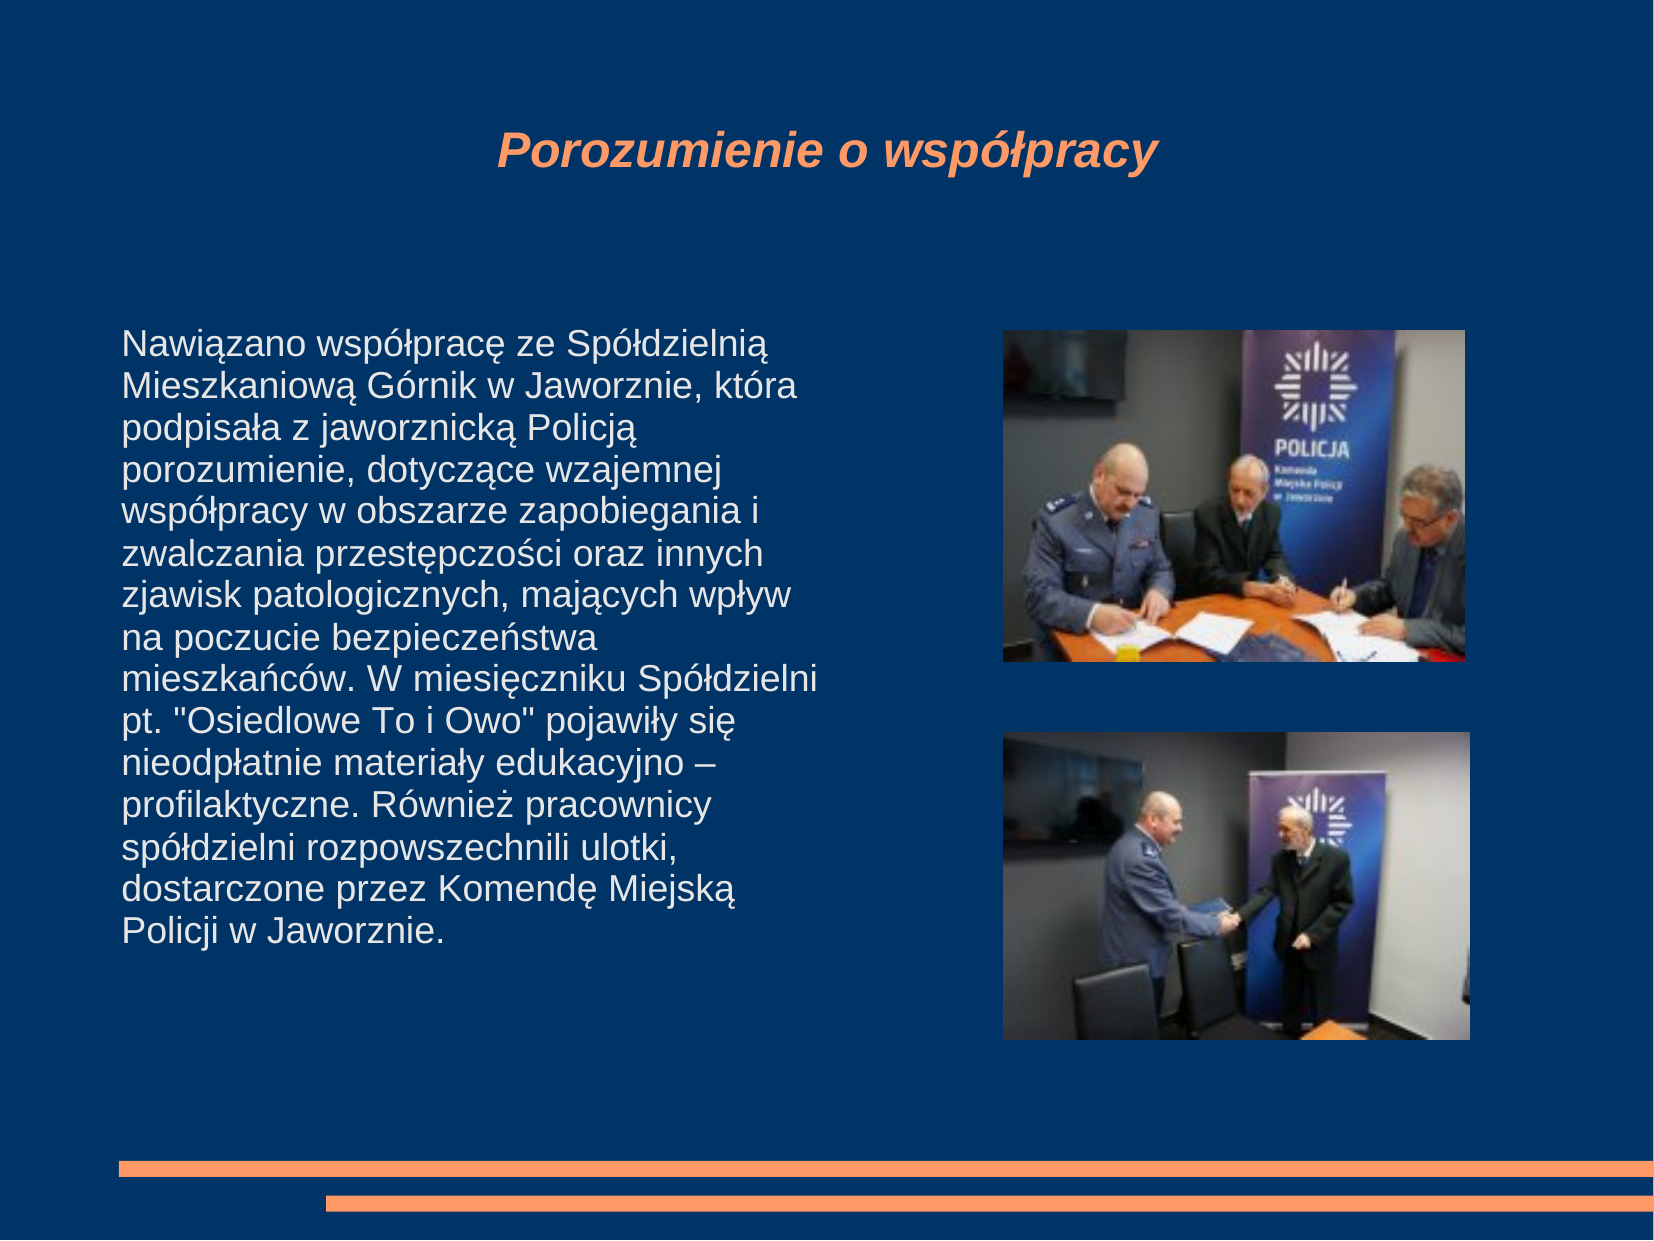

# Porozumienie o współpracy
Nawiązano współpracę ze Spółdzielnią Mieszkaniową Górnik w Jaworznie, która podpisała z jaworznicką Policją porozumienie, dotyczące wzajemnej współpracy w obszarze zapobiegania i zwalczania przestępczości oraz innych zjawisk patologicznych, mających wpływ na poczucie bezpieczeństwa mieszkańców. W miesięczniku Spółdzielni pt. "Osiedlowe To i Owo" pojawiły się nieodpłatnie materiały edukacyjno – profilaktyczne. Również pracownicy spółdzielni rozpowszechnili ulotki, dostarczone przez Komendę Miejską Policji w Jaworznie.